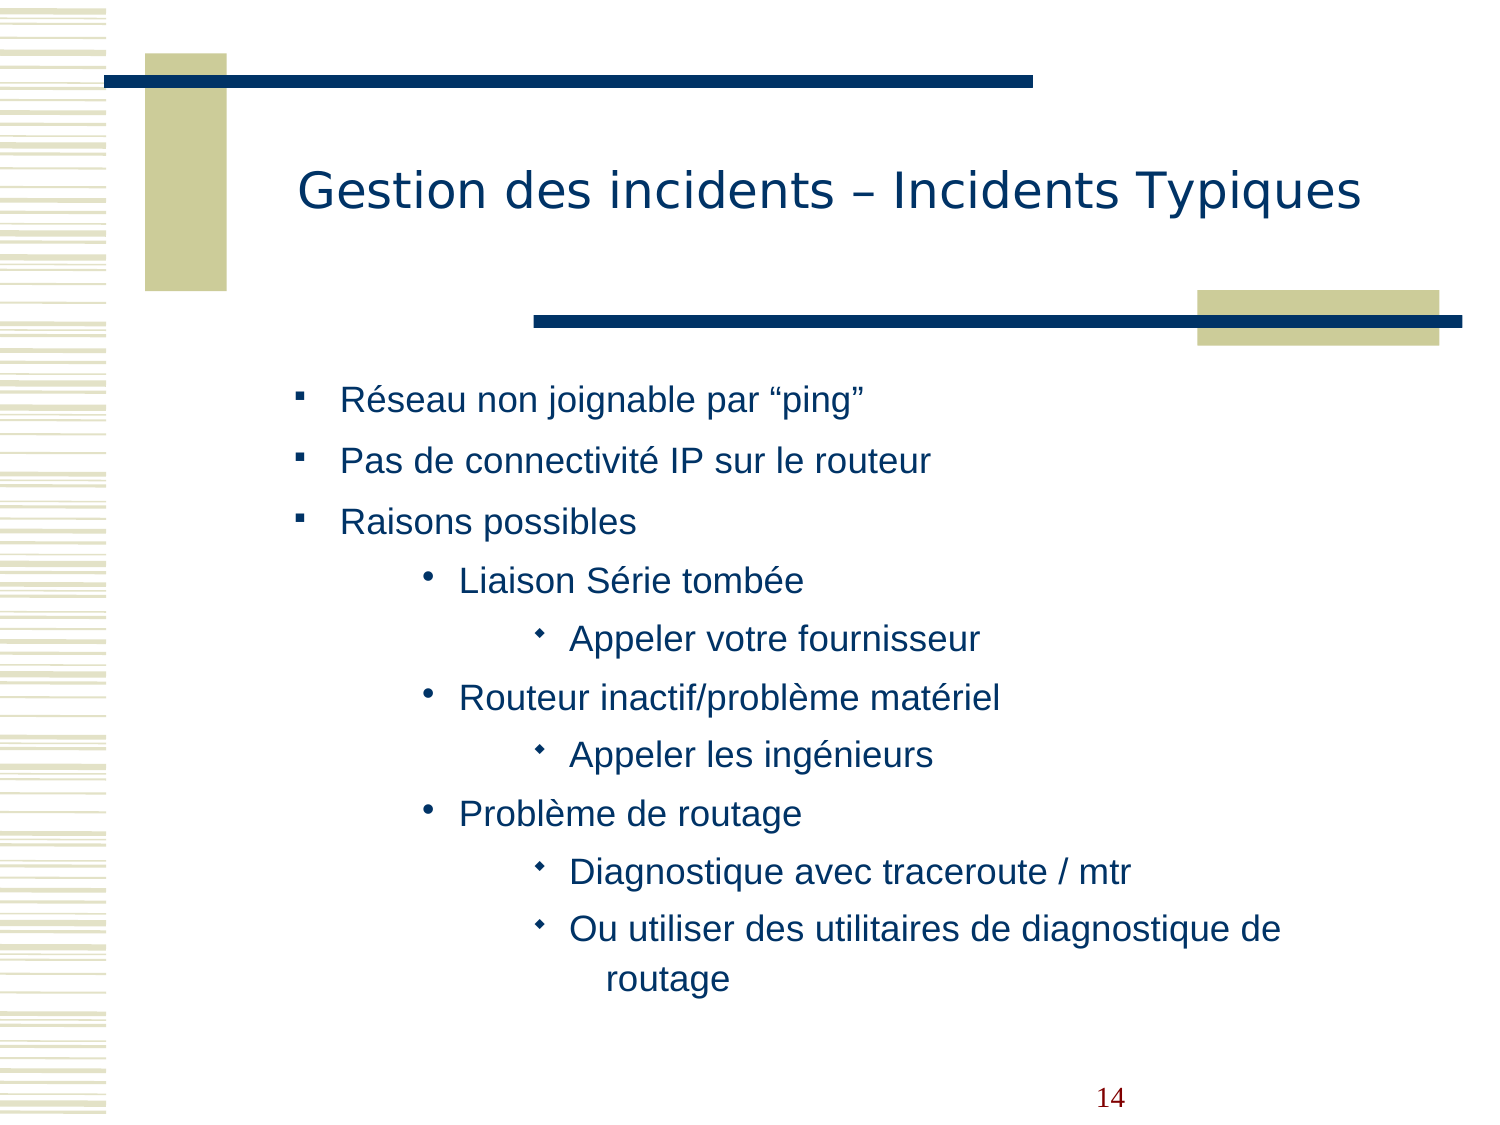

# Gestion des incidents – Incidents Typiques
Réseau non joignable par “ping”
Pas de connectivité IP sur le routeur
Raisons possibles
Liaison Série tombée
Appeler votre fournisseur
Routeur inactif/problème matériel
Appeler les ingénieurs
Problème de routage
Diagnostique avec traceroute / mtr
Ou utiliser des utilitaires de diagnostique de routage